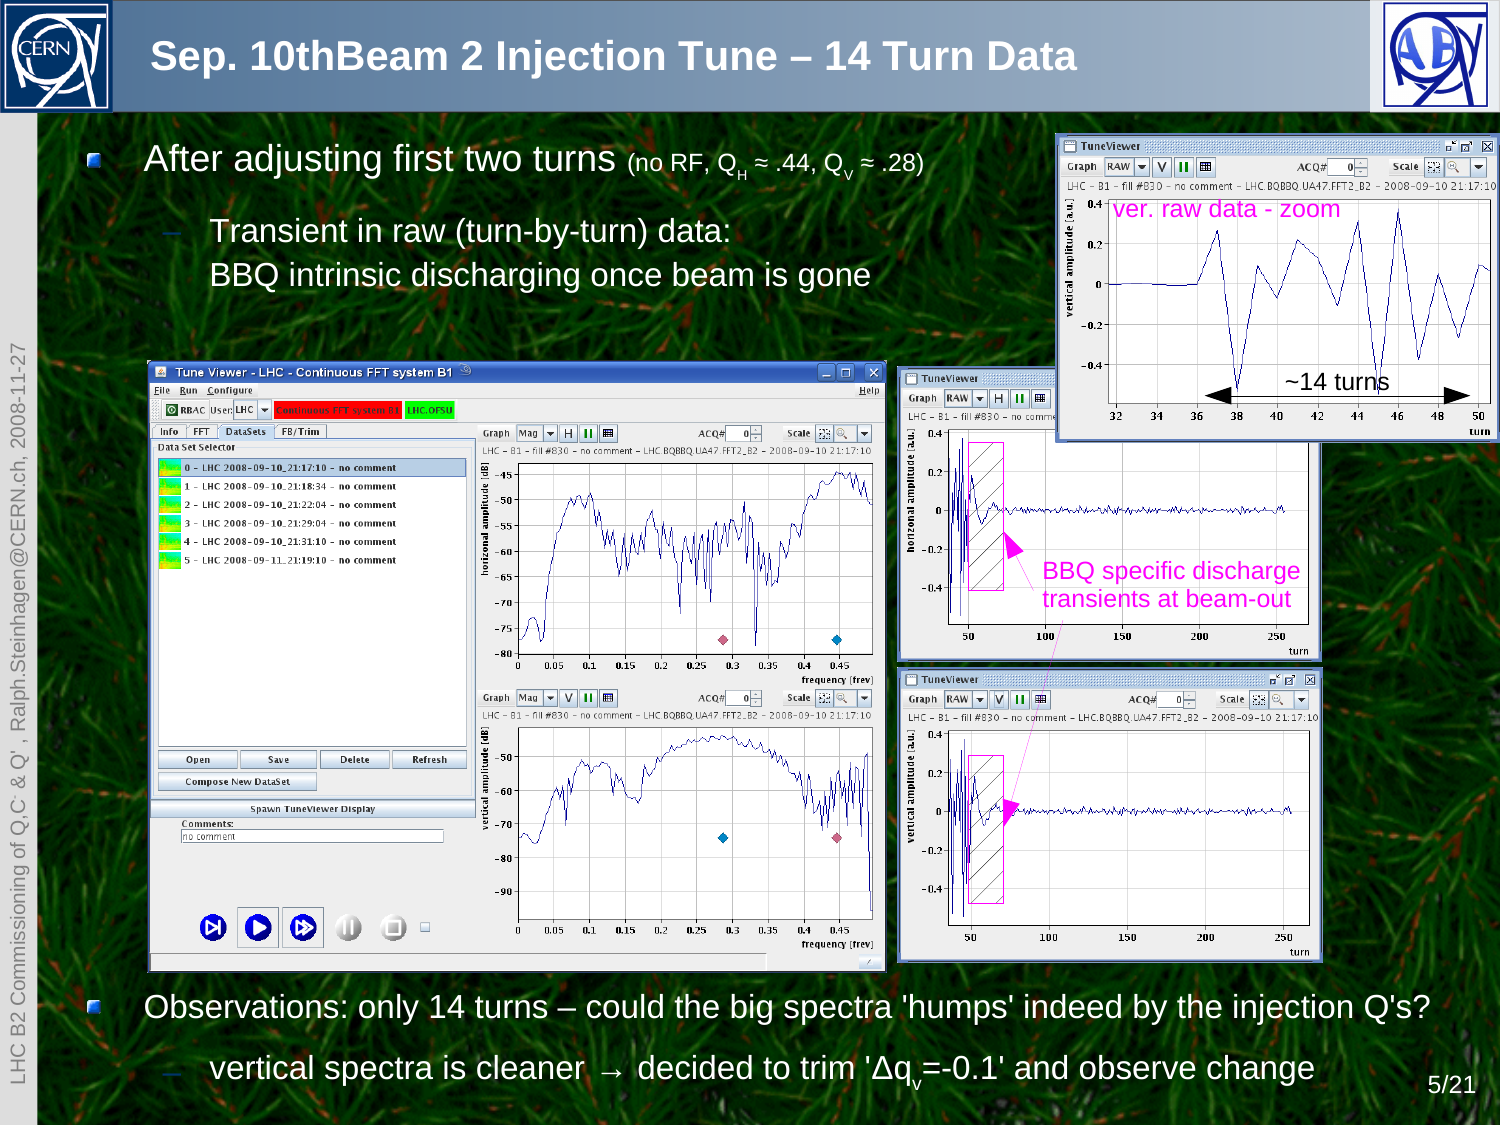

# Sep. 10thBeam 2 Injection Tune – 14 Turn Data
After adjusting first two turns (no RF, QH ≈ .44, QV ≈ .28)
Transient in raw (turn-by-turn) data: 					BBQ intrinsic discharging once beam is gone
Observations: only 14 turns – could the big spectra 'humps' indeed by the injection Q's?
vertical spectra is cleaner → decided to trim 'Δqv=-0.1' and observe change
ver. raw data - zoom
~14 turns
BBQ specific discharge
transients at beam-out